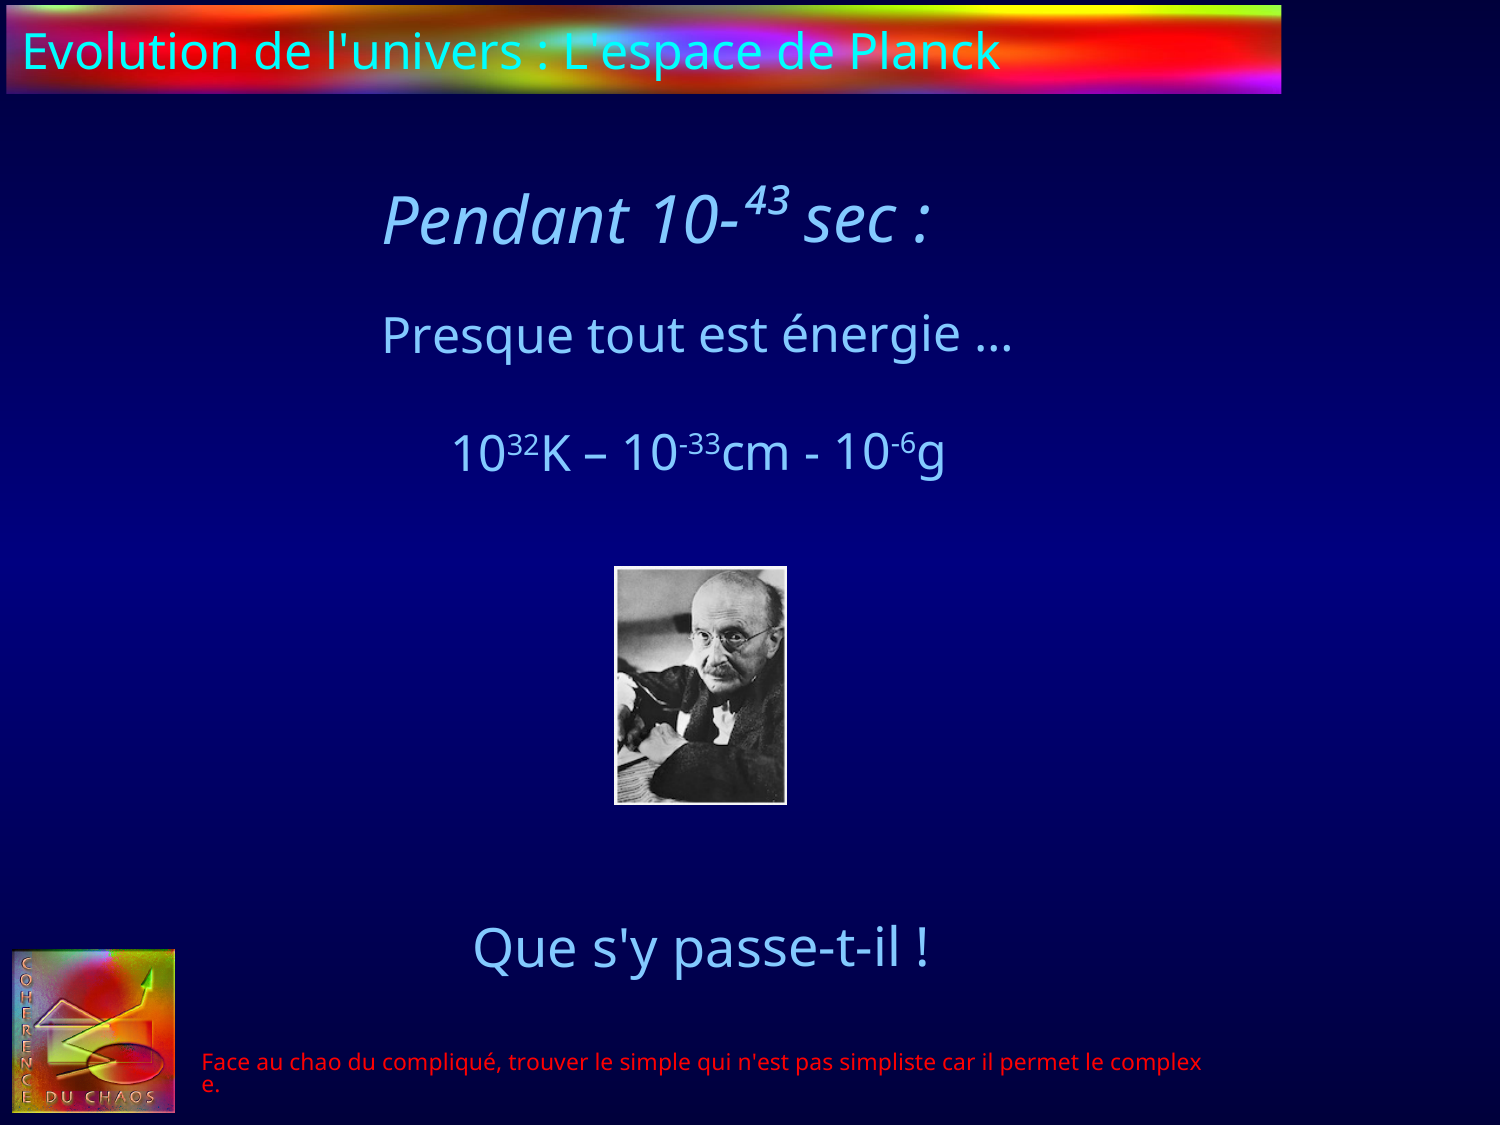

#
Evolution de l'univers : L'espace de Planck
Pendant 10-⁴³ sec :
Presque tout est énergie …
1032K – 10-33cm - 10-6g
Que s'y passe-t-il !
Face au chao du compliqué, trouver le simple qui n'est pas simpliste car il permet le complexe.